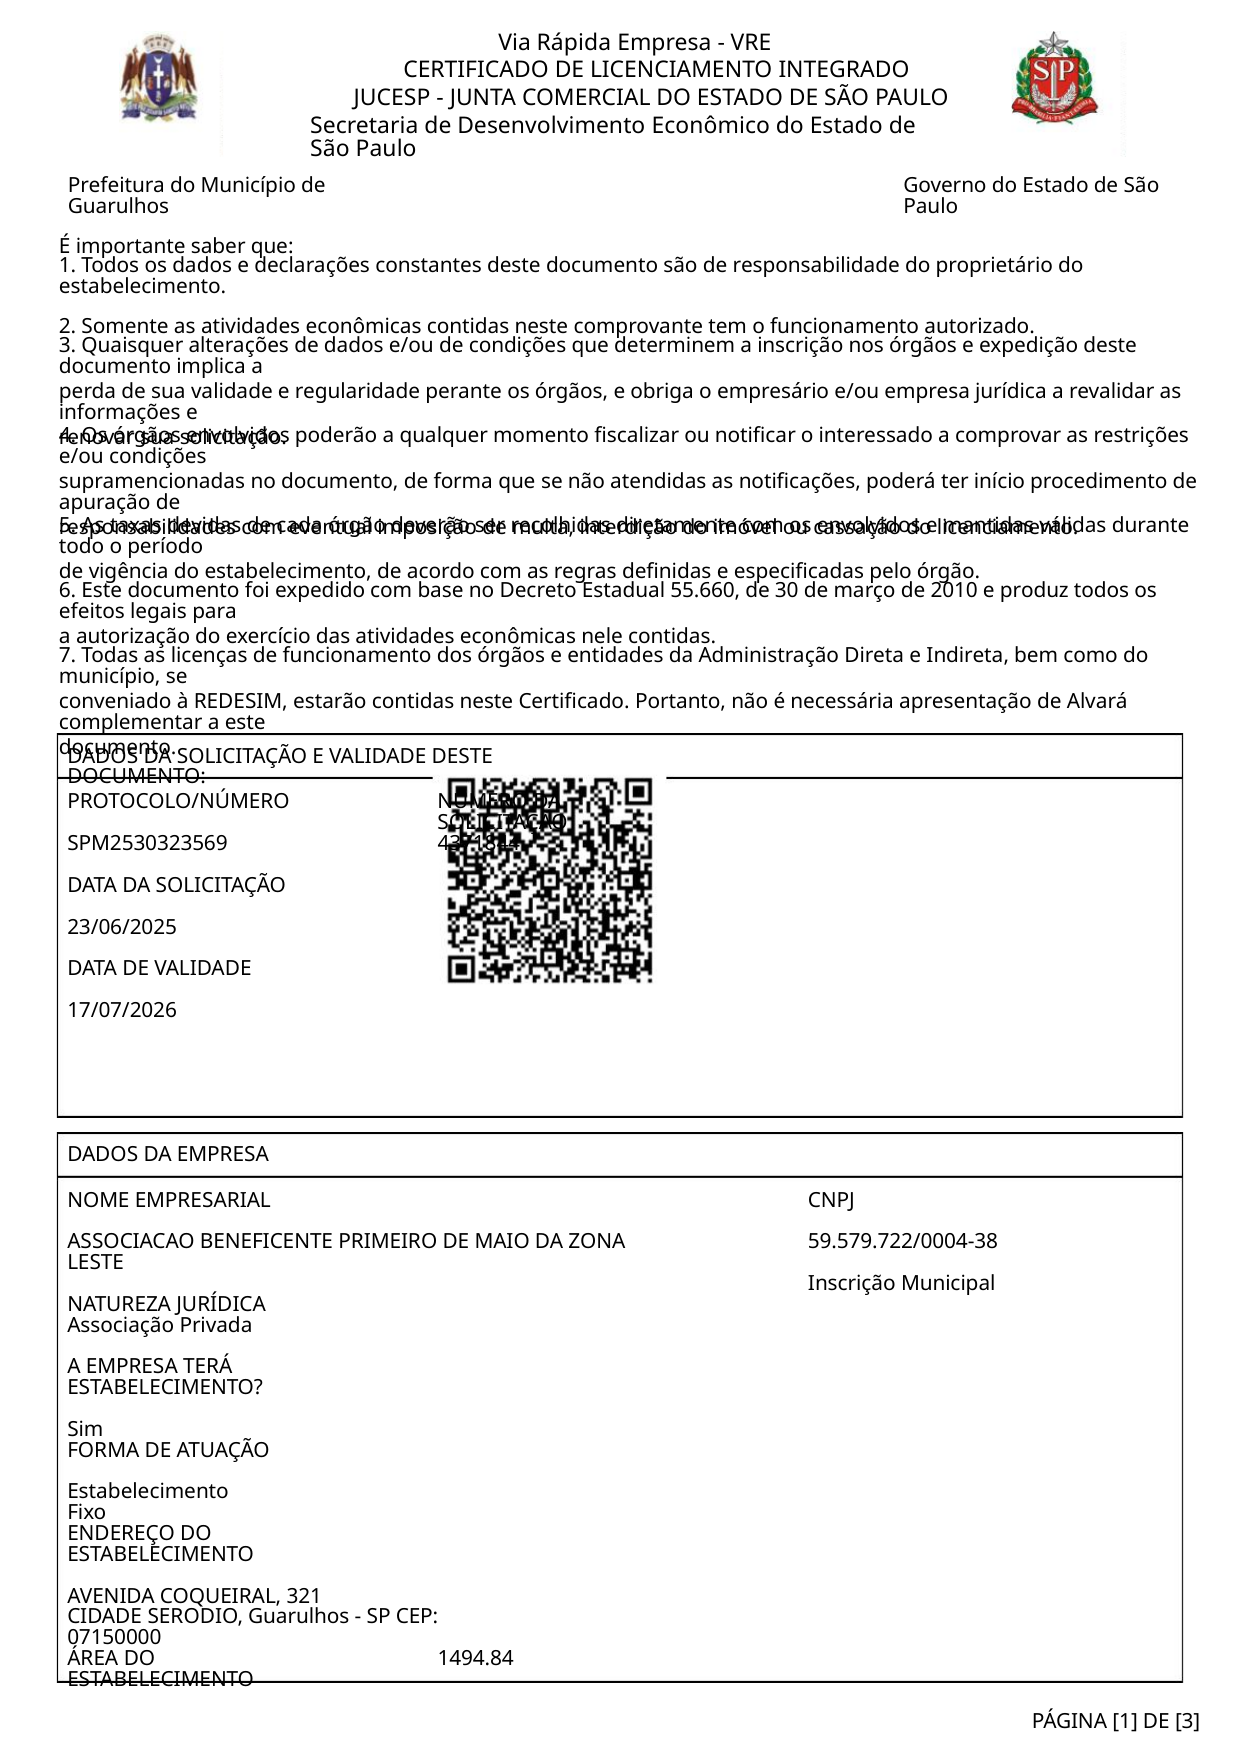

Via Rápida Empresa - VRE
CERTIFICADO DE LICENCIAMENTO INTEGRADO
JUCESP - JUNTA COMERCIAL DO ESTADO DE SÃO PAULO
Secretaria de Desenvolvimento Econômico do Estado de São Paulo
Prefeitura do Município de Guarulhos
É importante saber que:
Governo do Estado de São Paulo
1. Todos os dados e declarações constantes deste documento são de responsabilidade do proprietário do estabelecimento.
2. Somente as atividades econômicas contidas neste comprovante tem o funcionamento autorizado.
3. Quaisquer alterações de dados e/ou de condições que determinem a inscrição nos órgãos e expedição deste documento implica a
perda de sua validade e regularidade perante os órgãos, e obriga o empresário e/ou empresa jurídica a revalidar as informações e
renovar sua solicitação.
4. Os órgãos envolvidos poderão a qualquer momento fiscalizar ou notificar o interessado a comprovar as restrições e/ou condições
supramencionadas no documento, de forma que se não atendidas as notificações, poderá ter início procedimento de apuração de
responsabilidades com eventual imposição de multa, interdição do imóvel ou cassação do licenciamento.
5. As taxas devidas de cada órgão deverão ser recolhidas diretamente com os envolvidos e mantidas válidas durante todo o período
de vigência do estabelecimento, de acordo com as regras definidas e especificadas pelo órgão.
6. Este documento foi expedido com base no Decreto Estadual 55.660, de 30 de março de 2010 e produz todos os efeitos legais para
a autorização do exercício das atividades econômicas nele contidas.
7. Todas as licenças de funcionamento dos órgãos e entidades da Administração Direta e Indireta, bem como do município, se
conveniado à REDESIM, estarão contidas neste Certificado. Portanto, não é necessária apresentação de Alvará complementar a este
documento.
DADOS DA SOLICITAÇÃO E VALIDADE DESTE DOCUMENTO:
PROTOCOLO/NÚMERO
SPM2530323569
DATA DA SOLICITAÇÃO
23/06/2025
NÚMERO DA SOLICITAÇÃO
4371844
DATA DE VALIDADE
17/07/2026
DADOS DA EMPRESA
NOME EMPRESARIAL
CNPJ
ASSOCIACAO BENEFICENTE PRIMEIRO DE MAIO DA ZONA LESTE
NATUREZA JURÍDICA
59.579.722/0004-38
Inscrição Municipal
Associação Privada
A EMPRESA TERÁ ESTABELECIMENTO?
Sim
FORMA DE ATUAÇÃO
Estabelecimento Fixo
ENDEREÇO DO ESTABELECIMENTO
AVENIDA COQUEIRAL, 321
CIDADE SERODIO, Guarulhos - SP CEP: 07150000
ÁREA DO ESTABELECIMENTO
1494.84
PÁGINA [1] DE [3]